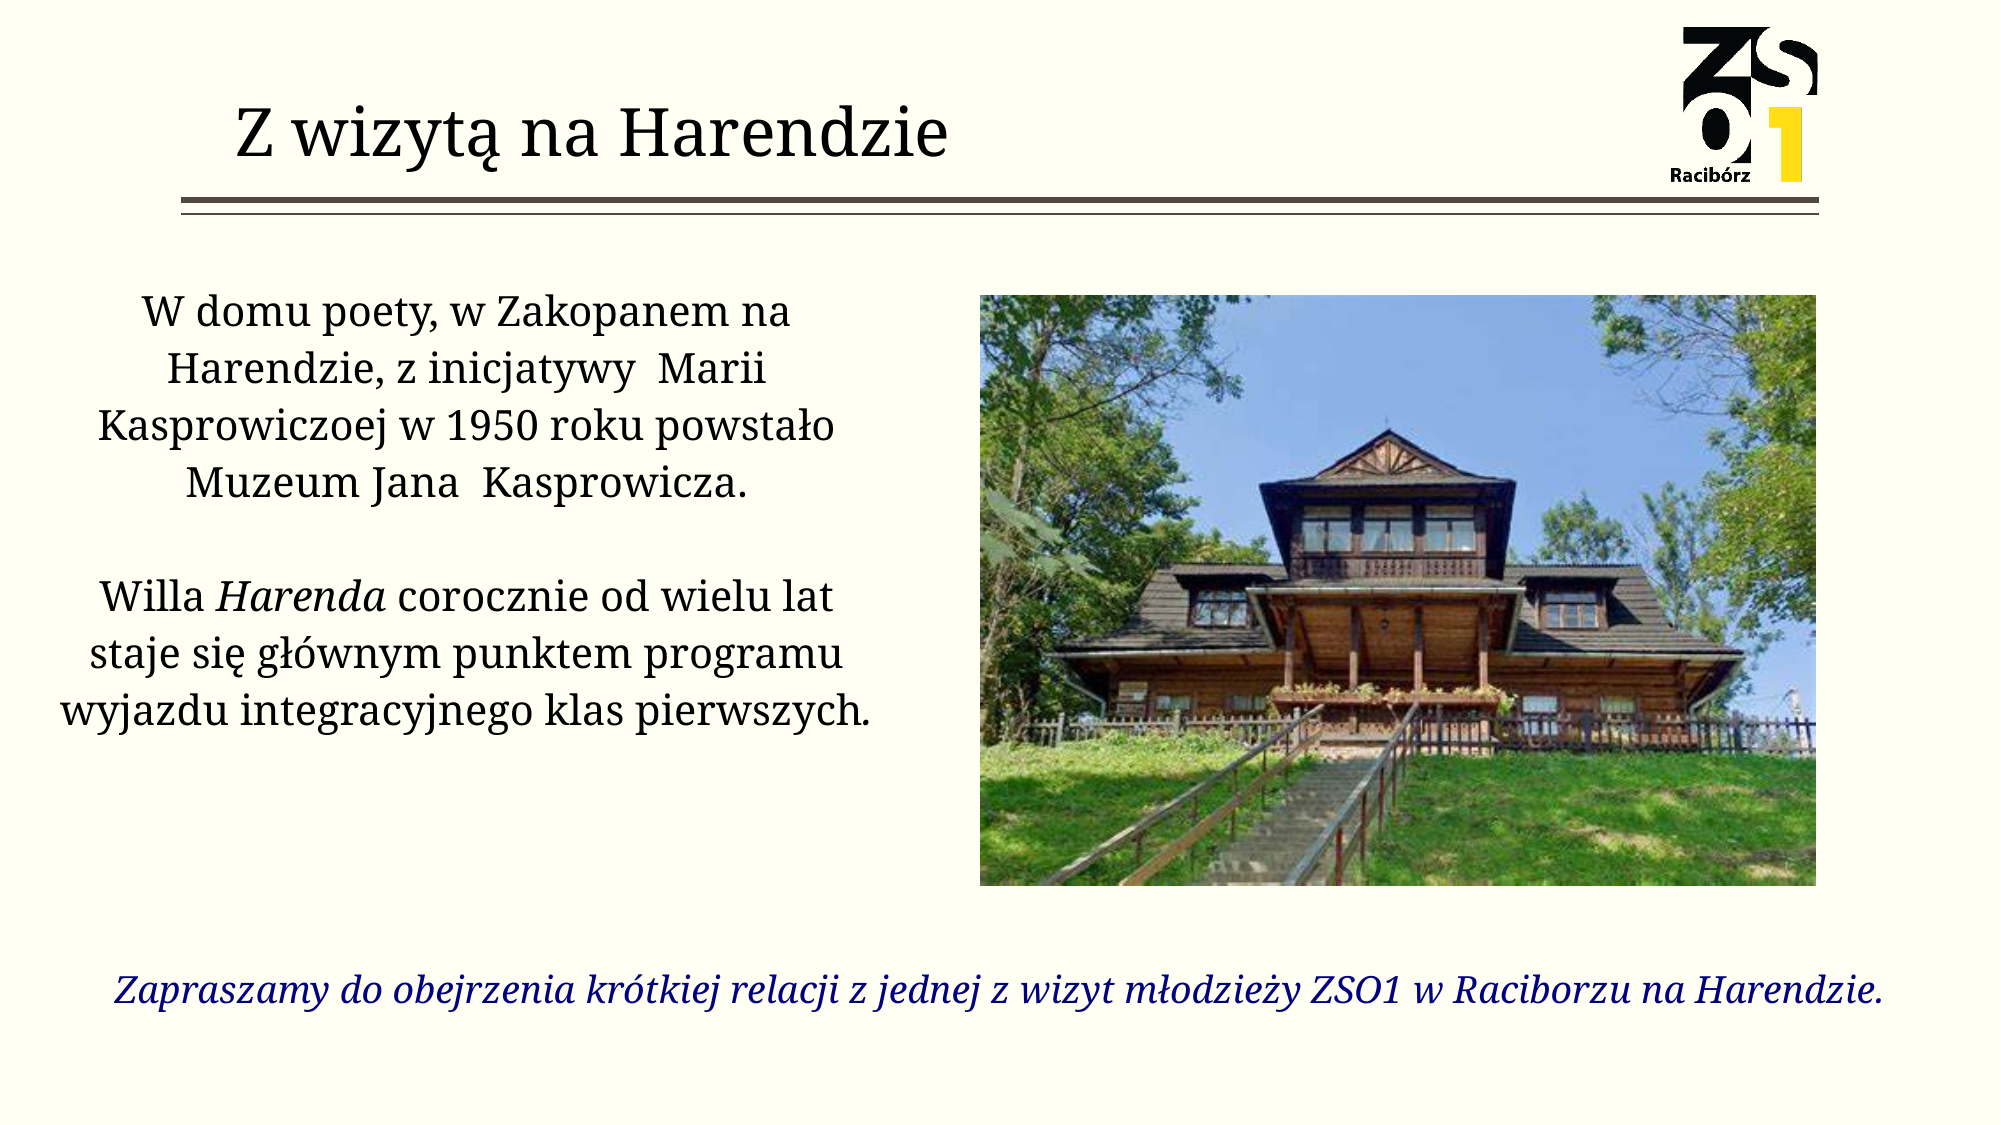

# Z wizytą na Harendzie
W domu poety, w Zakopanem na Harendzie, z inicjatywy Marii Kasprowiczoej w 1950 roku powstało Muzeum Jana Kasprowicza.
Willa Harenda corocznie od wielu lat staje się głównym punktem programu wyjazdu integracyjnego klas pierwszych.
Zapraszamy do obejrzenia krótkiej relacji z jednej z wizyt młodzieży ZSO1 w Raciborzu na Harendzie.